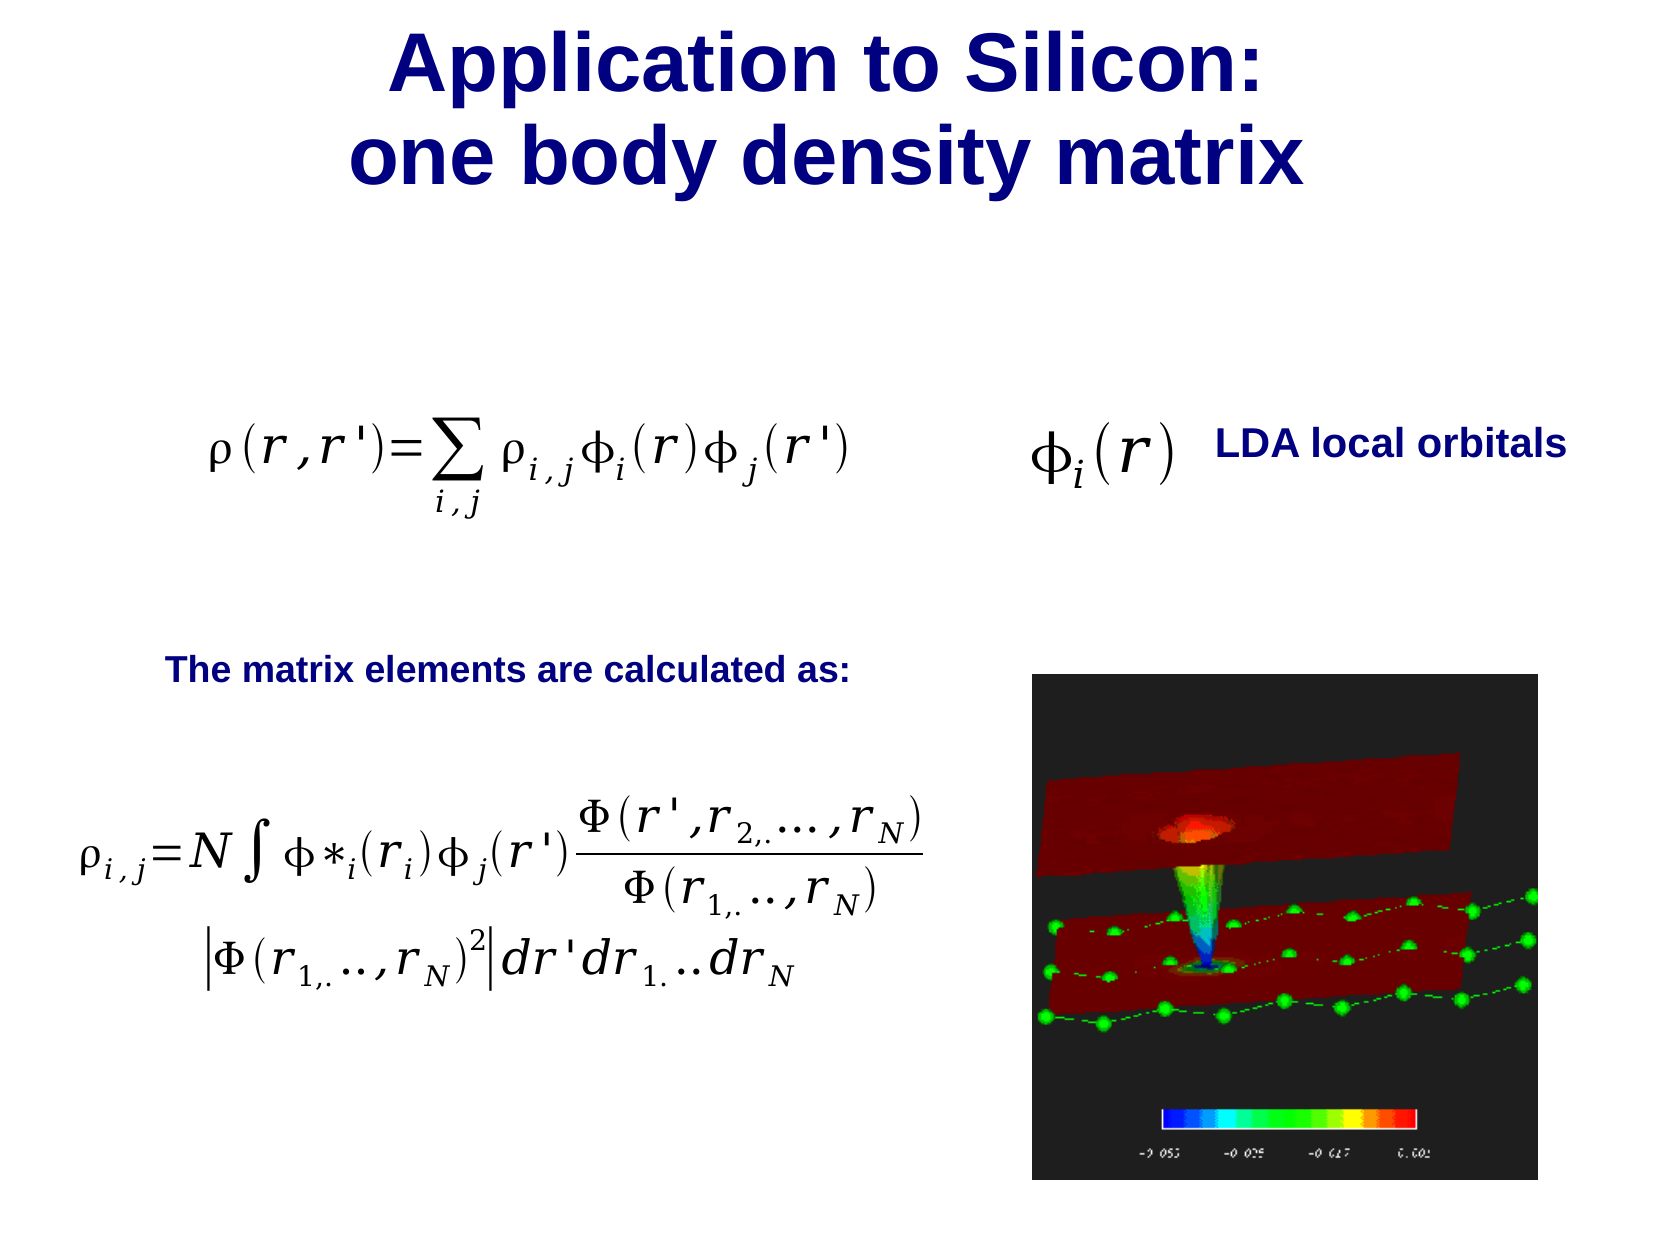

# Application to Silicon: one body density matrix
LDA local orbitals
The matrix elements are calculated as: